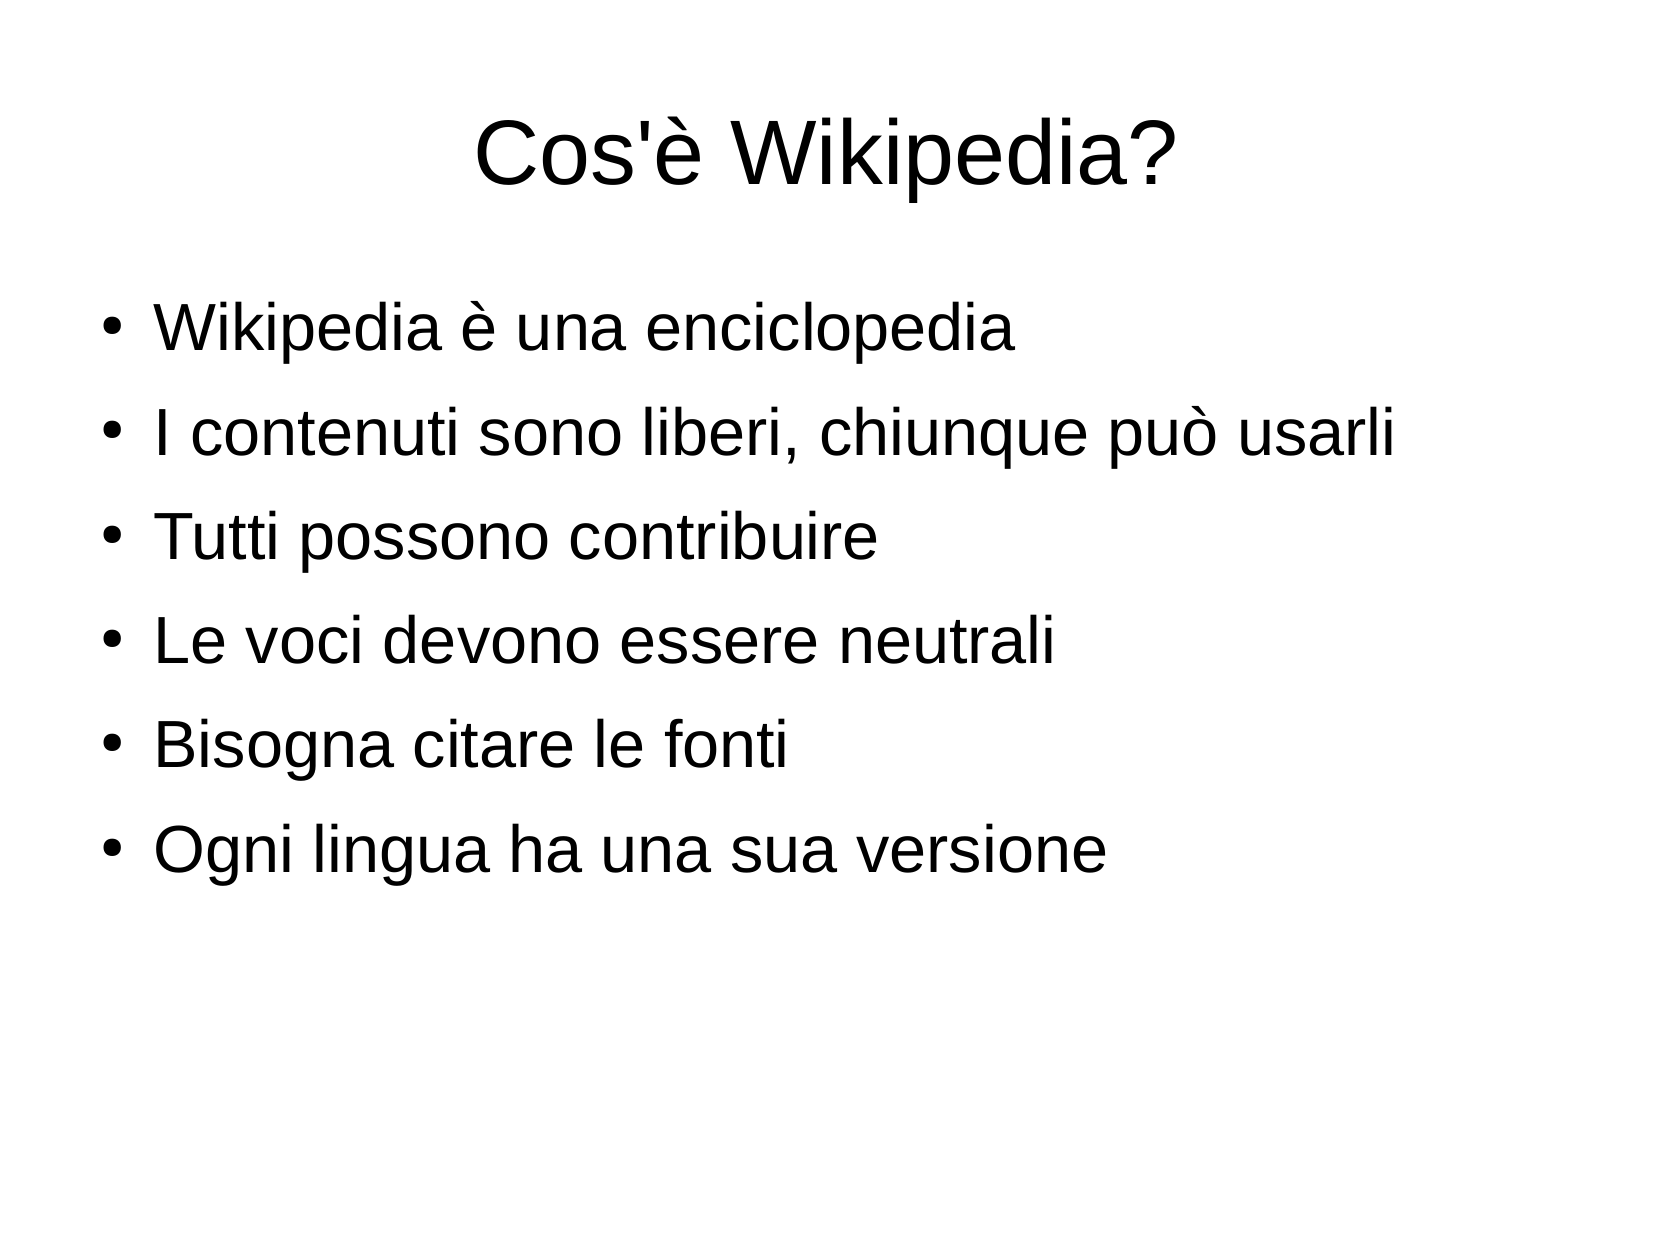

# Cos'è Wikipedia?
Wikipedia è una enciclopedia
I contenuti sono liberi, chiunque può usarli
Tutti possono contribuire
Le voci devono essere neutrali
Bisogna citare le fonti
Ogni lingua ha una sua versione